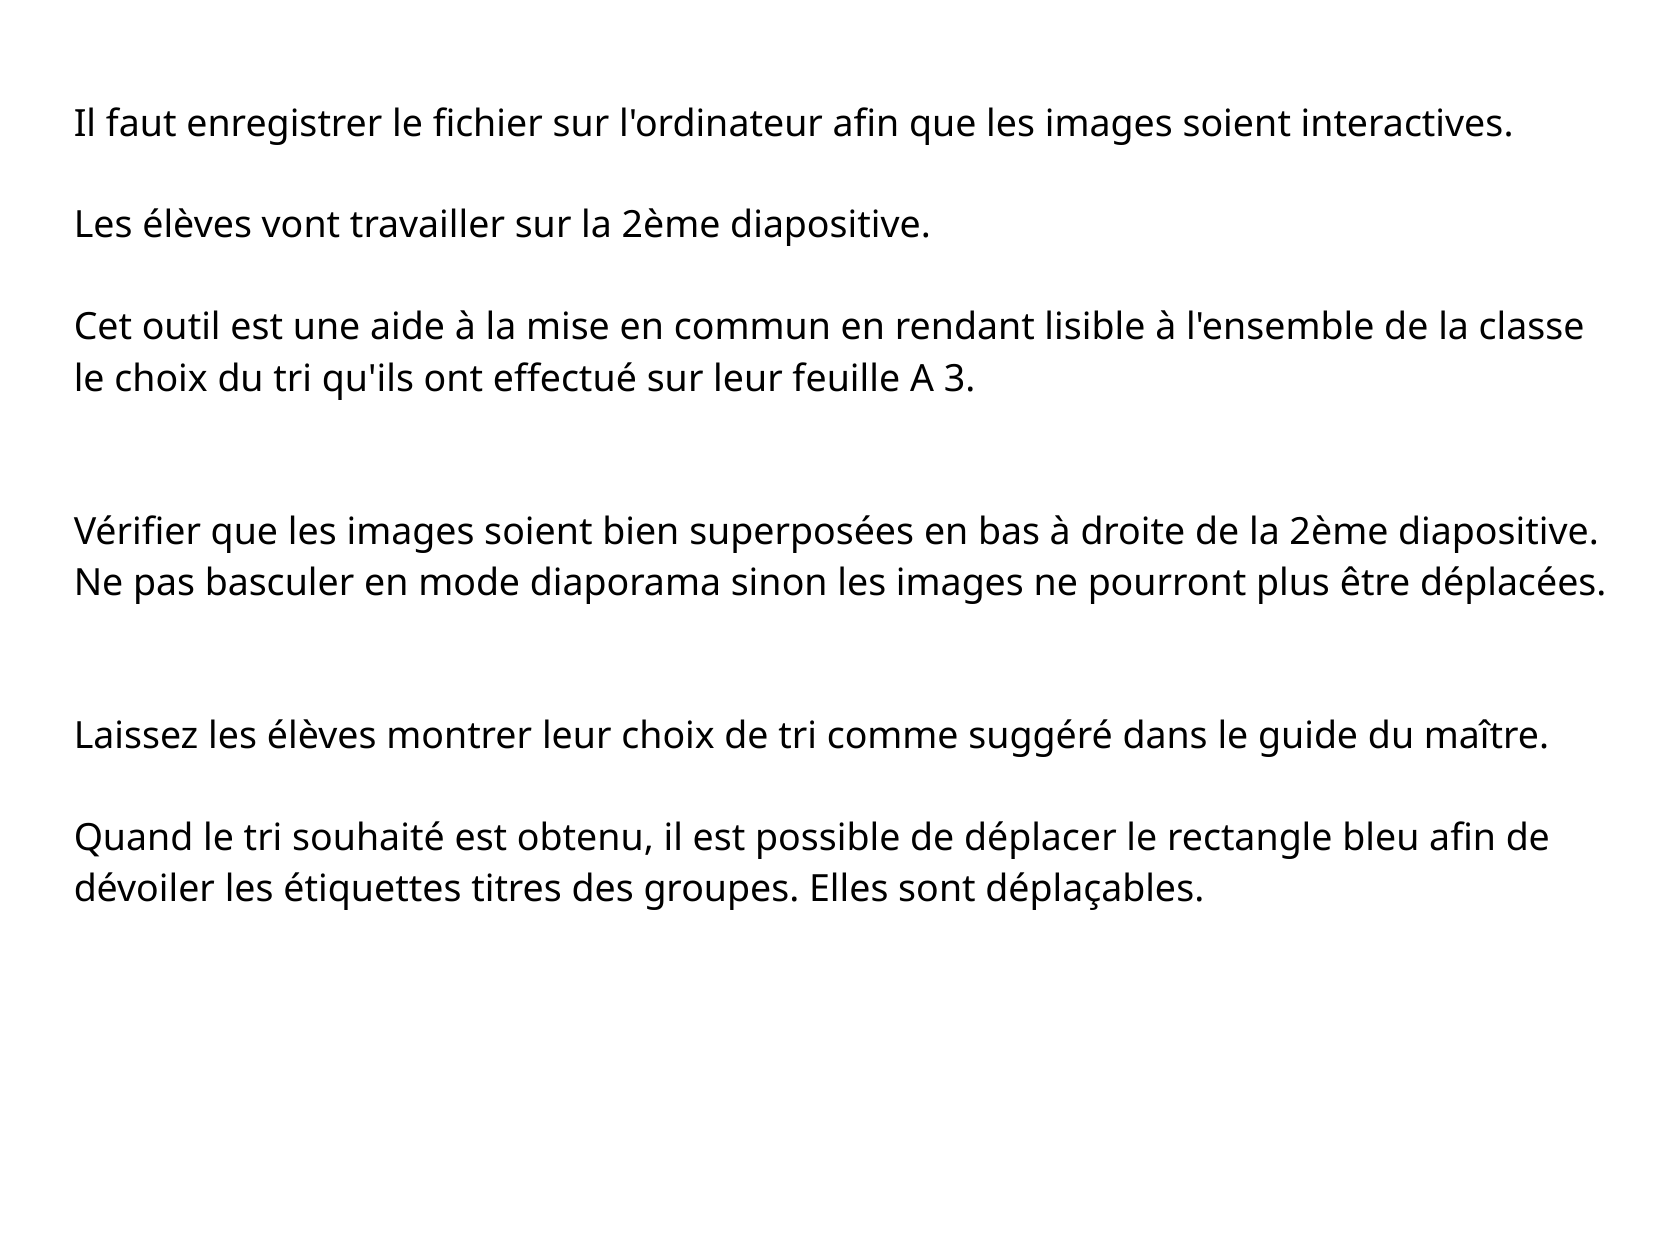

Il faut enregistrer le fichier sur l'ordinateur afin que les images soient interactives.
Les élèves vont travailler sur la 2ème diapositive.
Cet outil est une aide à la mise en commun en rendant lisible à l'ensemble de la classe
le choix du tri qu'ils ont effectué sur leur feuille A 3.
Vérifier que les images soient bien superposées en bas à droite de la 2ème diapositive.
Ne pas basculer en mode diaporama sinon les images ne pourront plus être déplacées.
Laissez les élèves montrer leur choix de tri comme suggéré dans le guide du maître.
Quand le tri souhaité est obtenu, il est possible de déplacer le rectangle bleu afin de
dévoiler les étiquettes titres des groupes. Elles sont déplaçables.